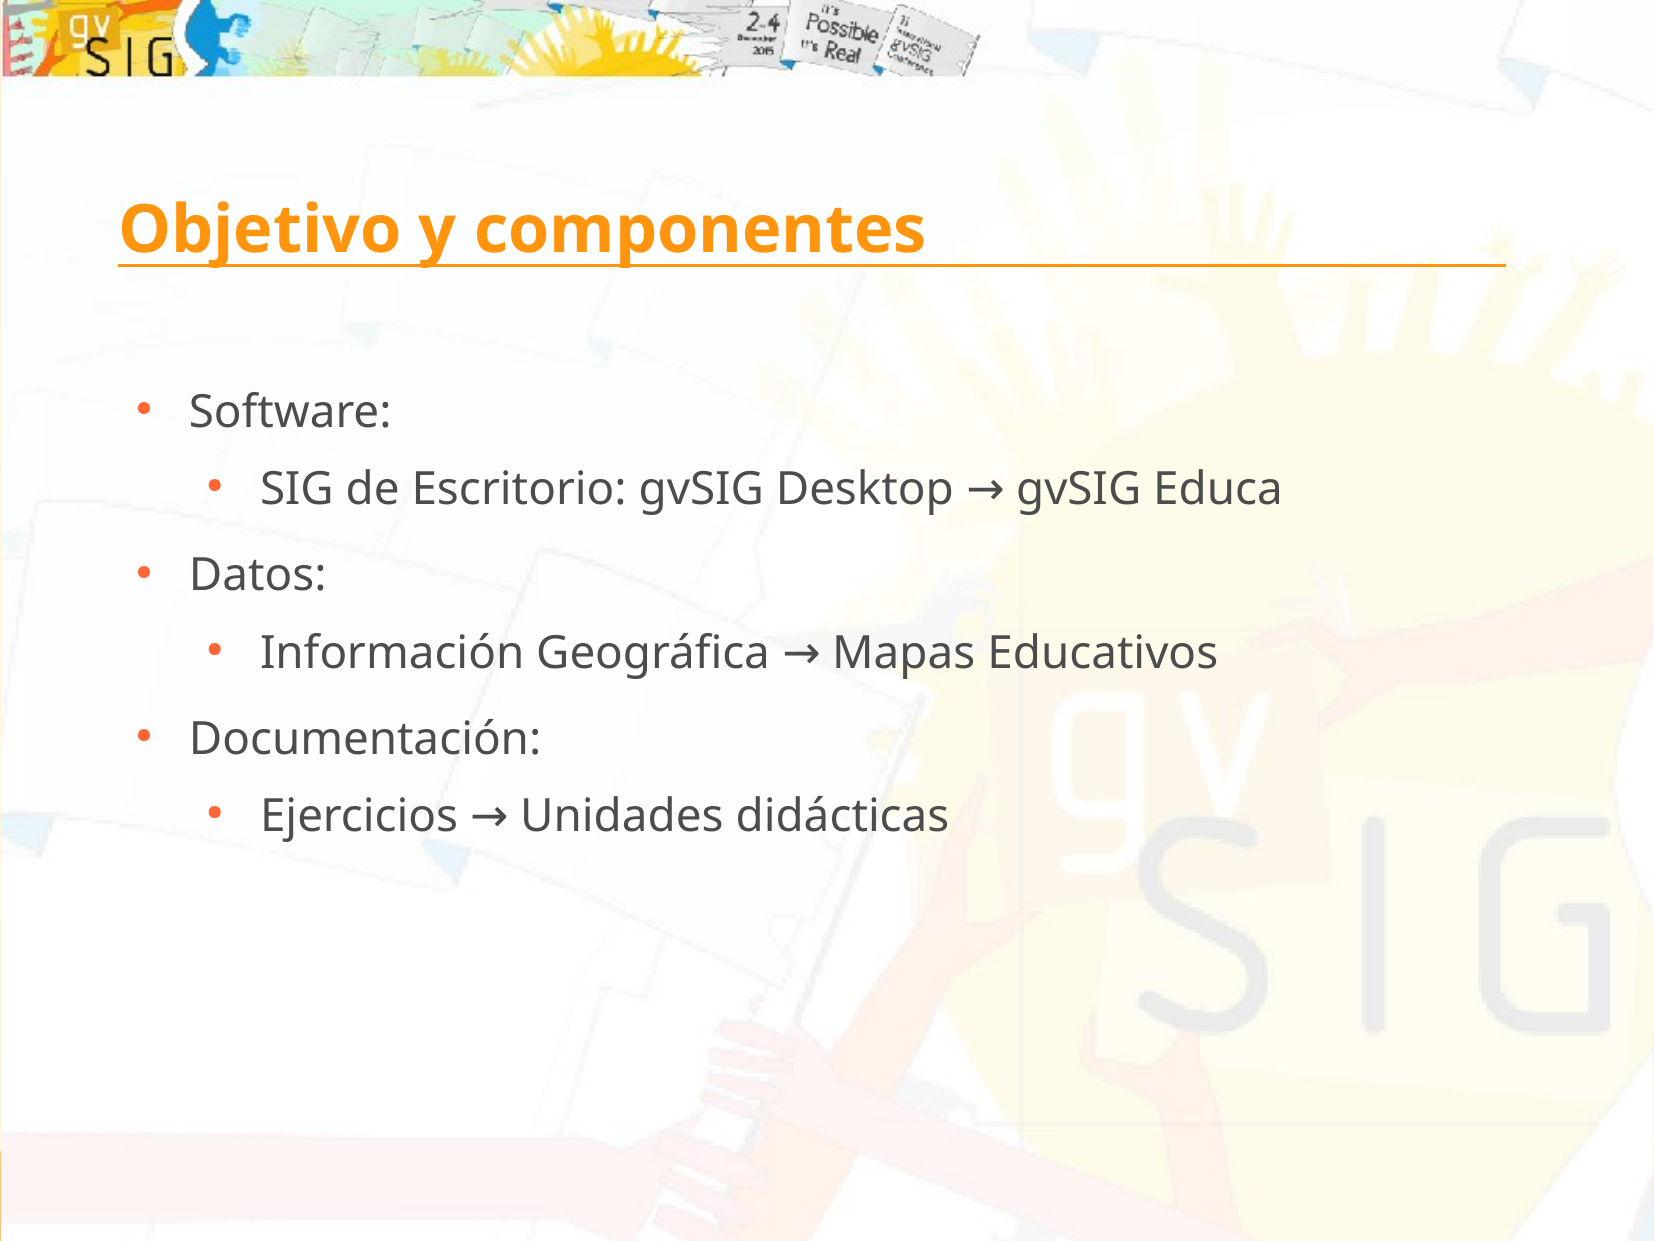

# Objetivo y componentes
Software:
SIG de Escritorio: gvSIG Desktop → gvSIG Educa
Datos:
Información Geográfica → Mapas Educativos
Documentación:
Ejercicios → Unidades didácticas